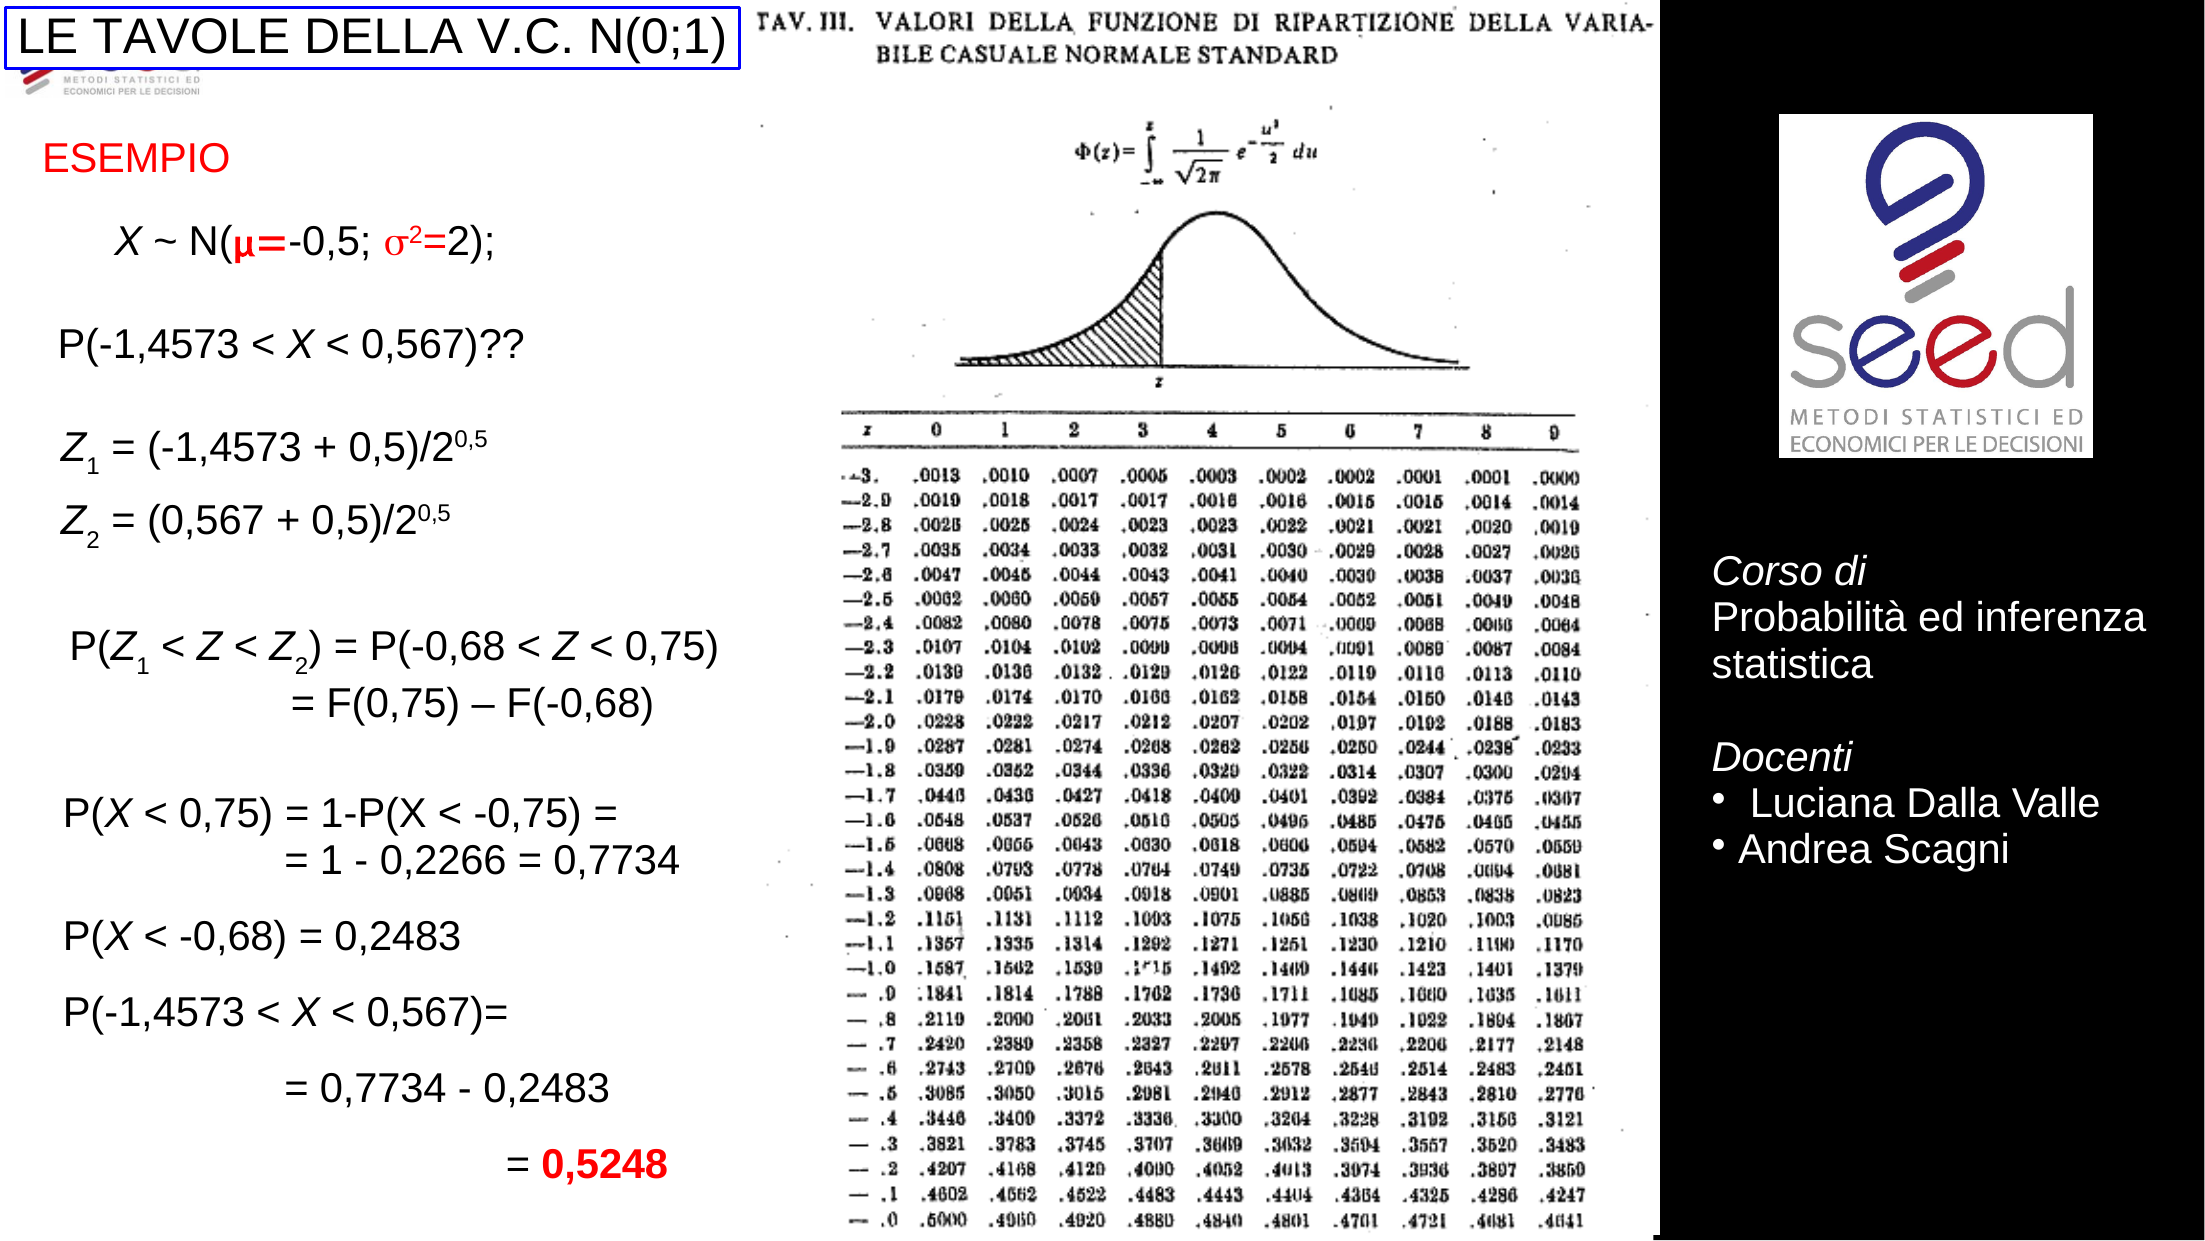

LE TAVOLE DELLA V.C. N(0;1)
ESEMPIO
X ~ N(=-0,5; 2=2);
P(-1,4573 < X < 0,567)??
Z1 = (-1,4573 + 0,5)/20,5
Z2 = (0,567 + 0,5)/20,5
P(Z1 < Z < Z2) = P(-0,68 < Z < 0,75)
			= F(0,75) – F(-0,68)
P(X < 0,75) = 1-P(X < -0,75) =
			= 1 - 0,2266 = 0,7734
P(X < -0,68) = 0,2483
P(-1,4573 < X < 0,567)=
			= 0,7734 - 0,2483
						= 0,5248